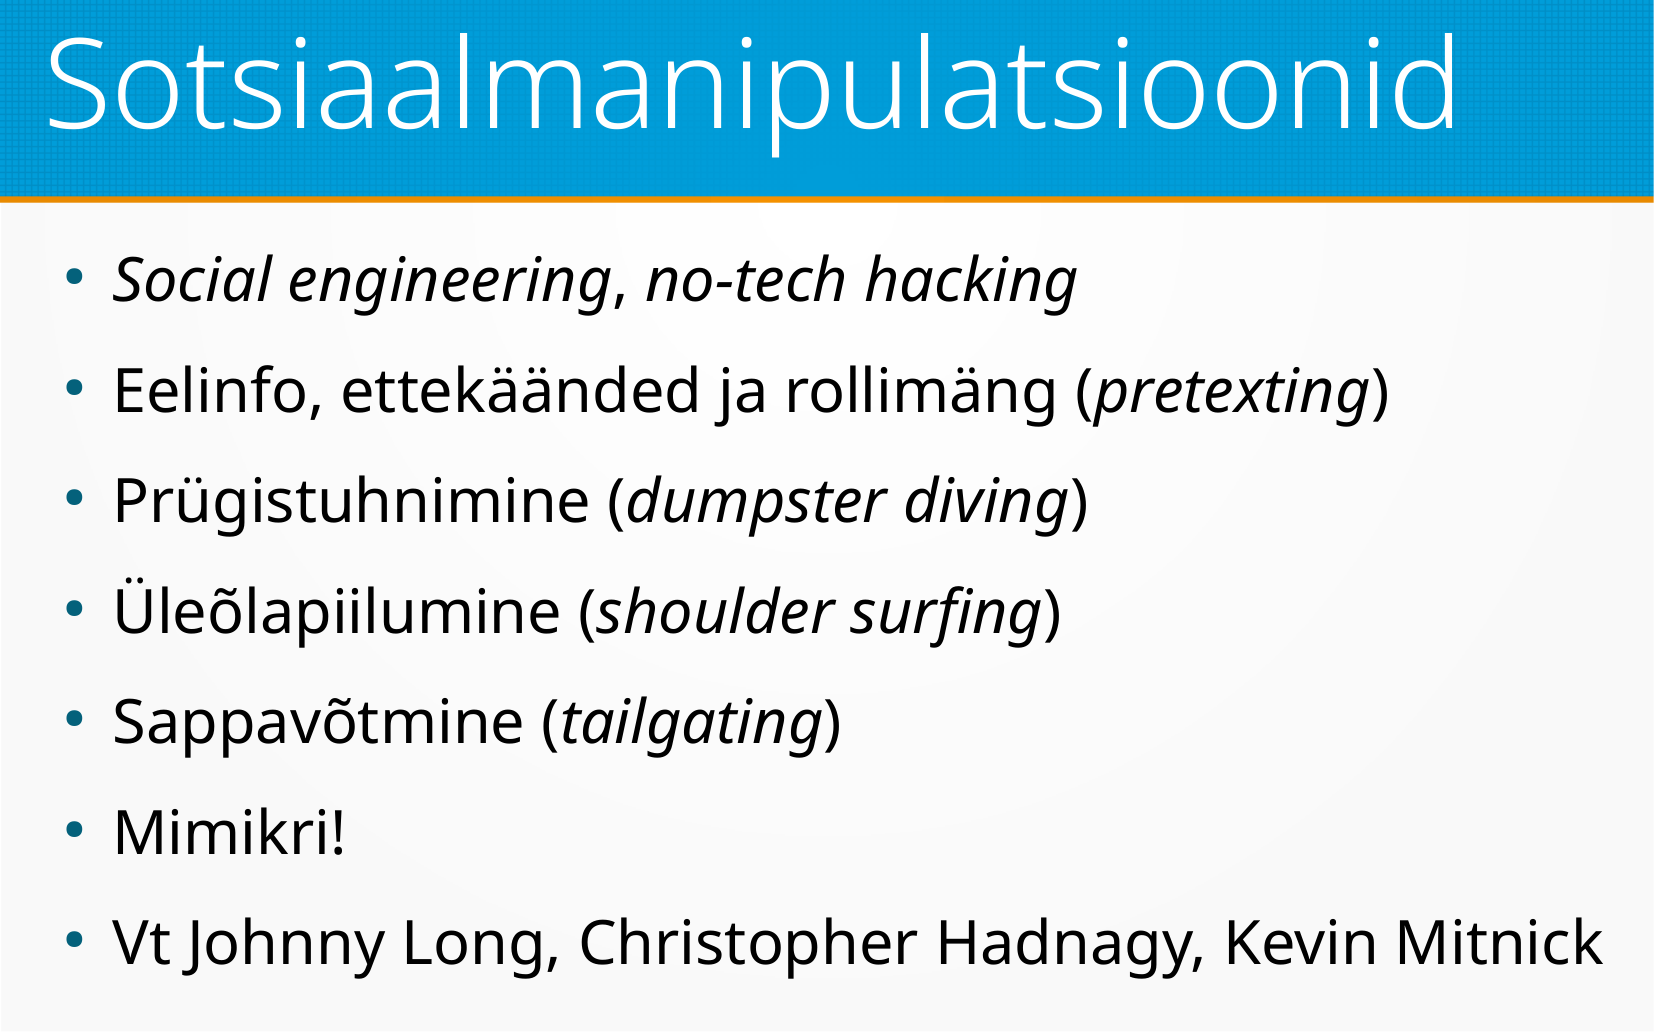

# Sotsiaalmanipulatsioonid
Social engineering, no-tech hacking
Eelinfo, ettekäänded ja rollimäng (pretexting)
Prügistuhnimine (dumpster diving)
Üleõlapiilumine (shoulder surfing)
Sappavõtmine (tailgating)
Mimikri!
Vt Johnny Long, Christopher Hadnagy, Kevin Mitnick